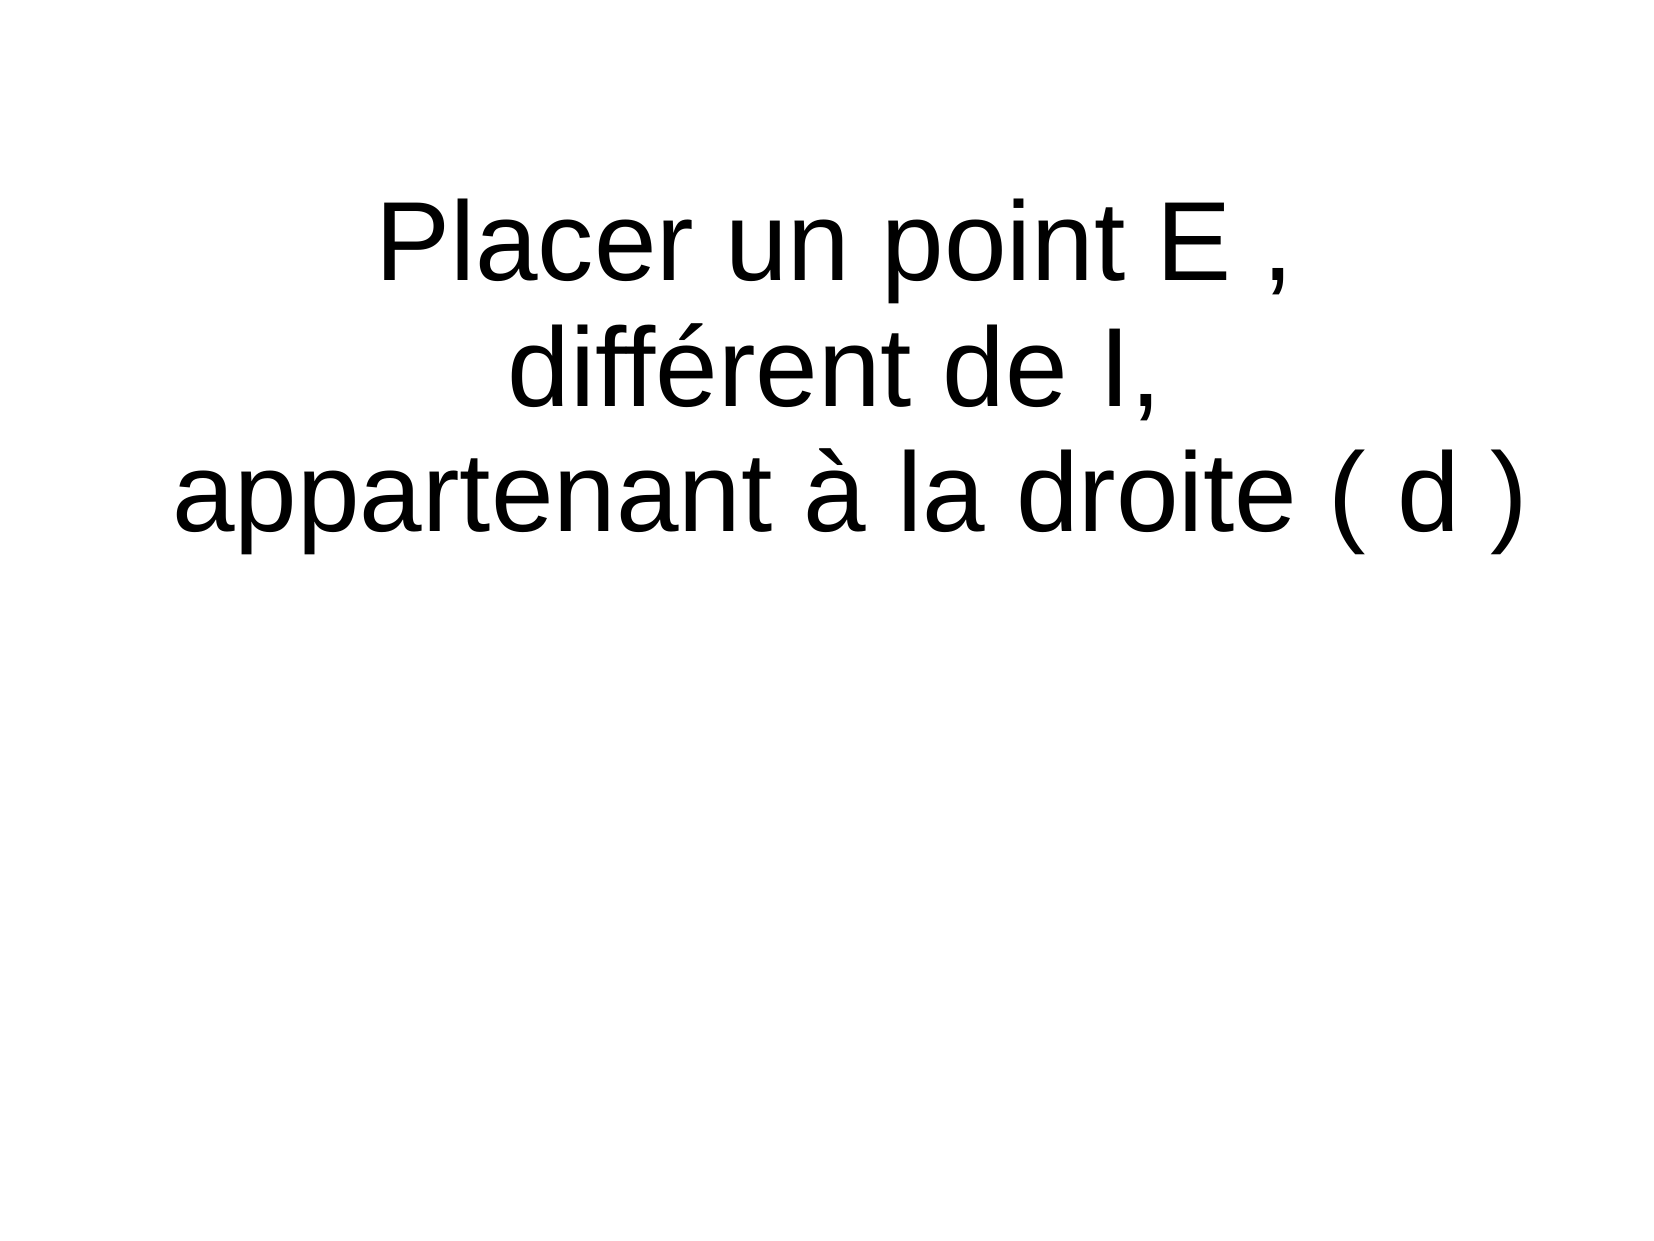

# Placer un point E ,
différent de I,
appartenant à la droite ( d )